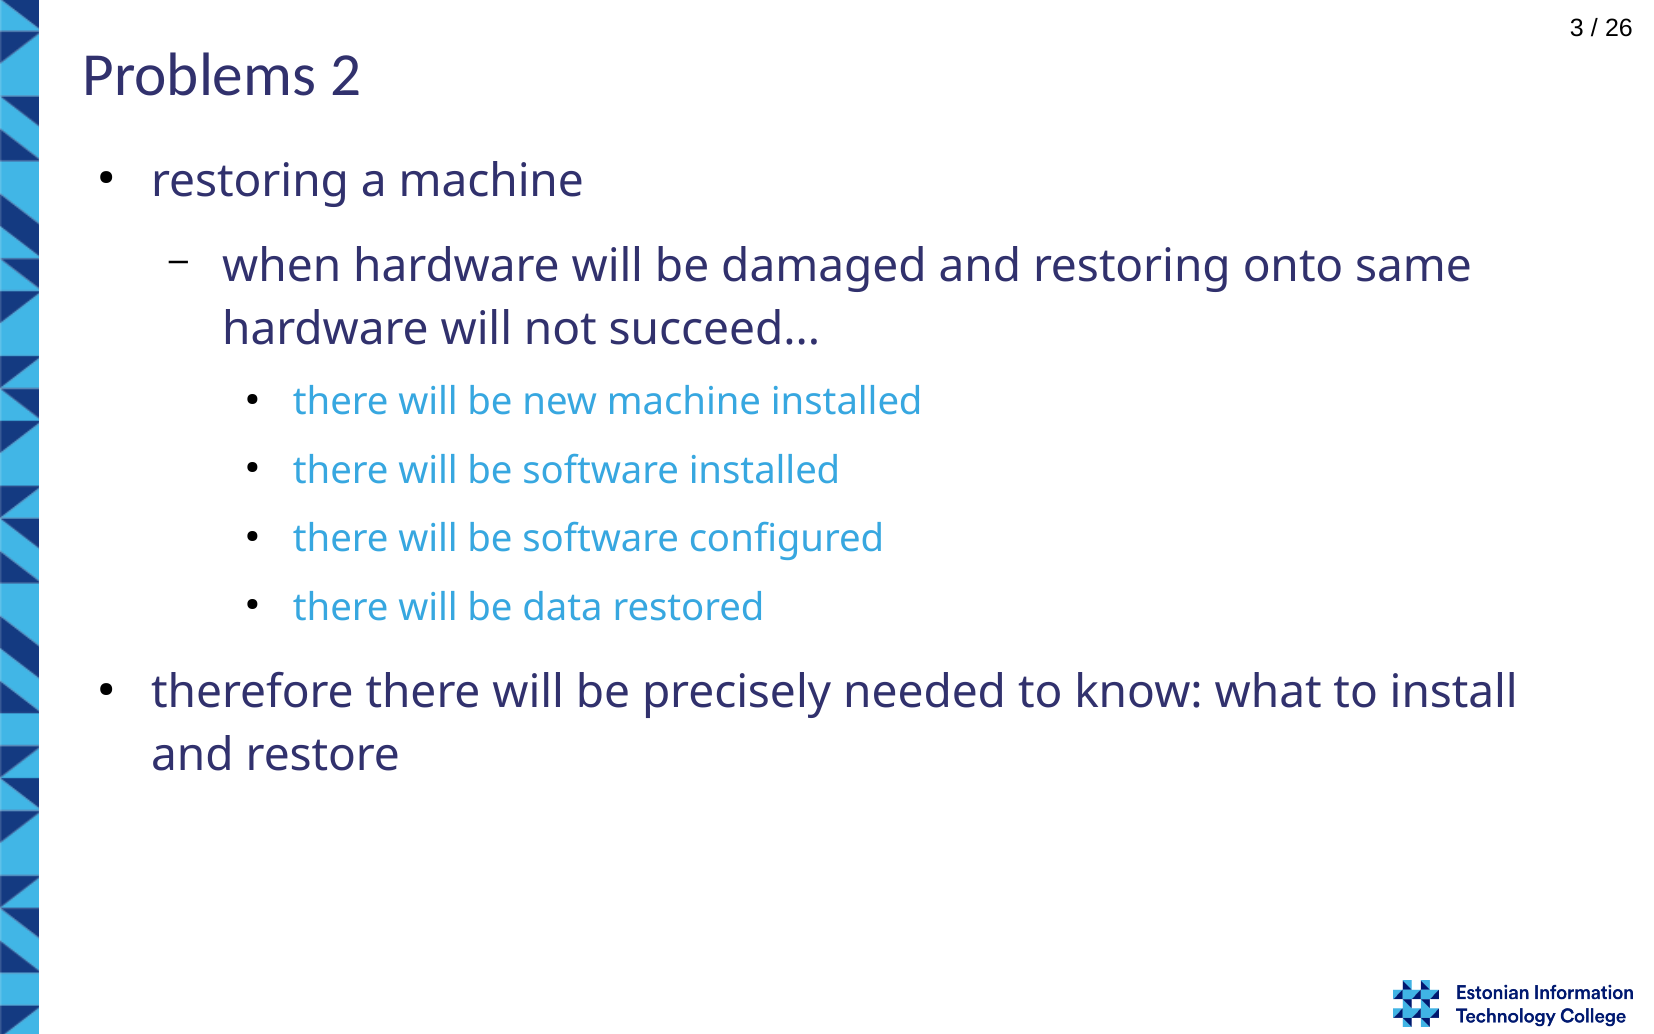

# Problems 2
restoring a machine
when hardware will be damaged and restoring onto same hardware will not succeed...
there will be new machine installed
there will be software installed
there will be software configured
there will be data restored
therefore there will be precisely needed to know: what to install and restore